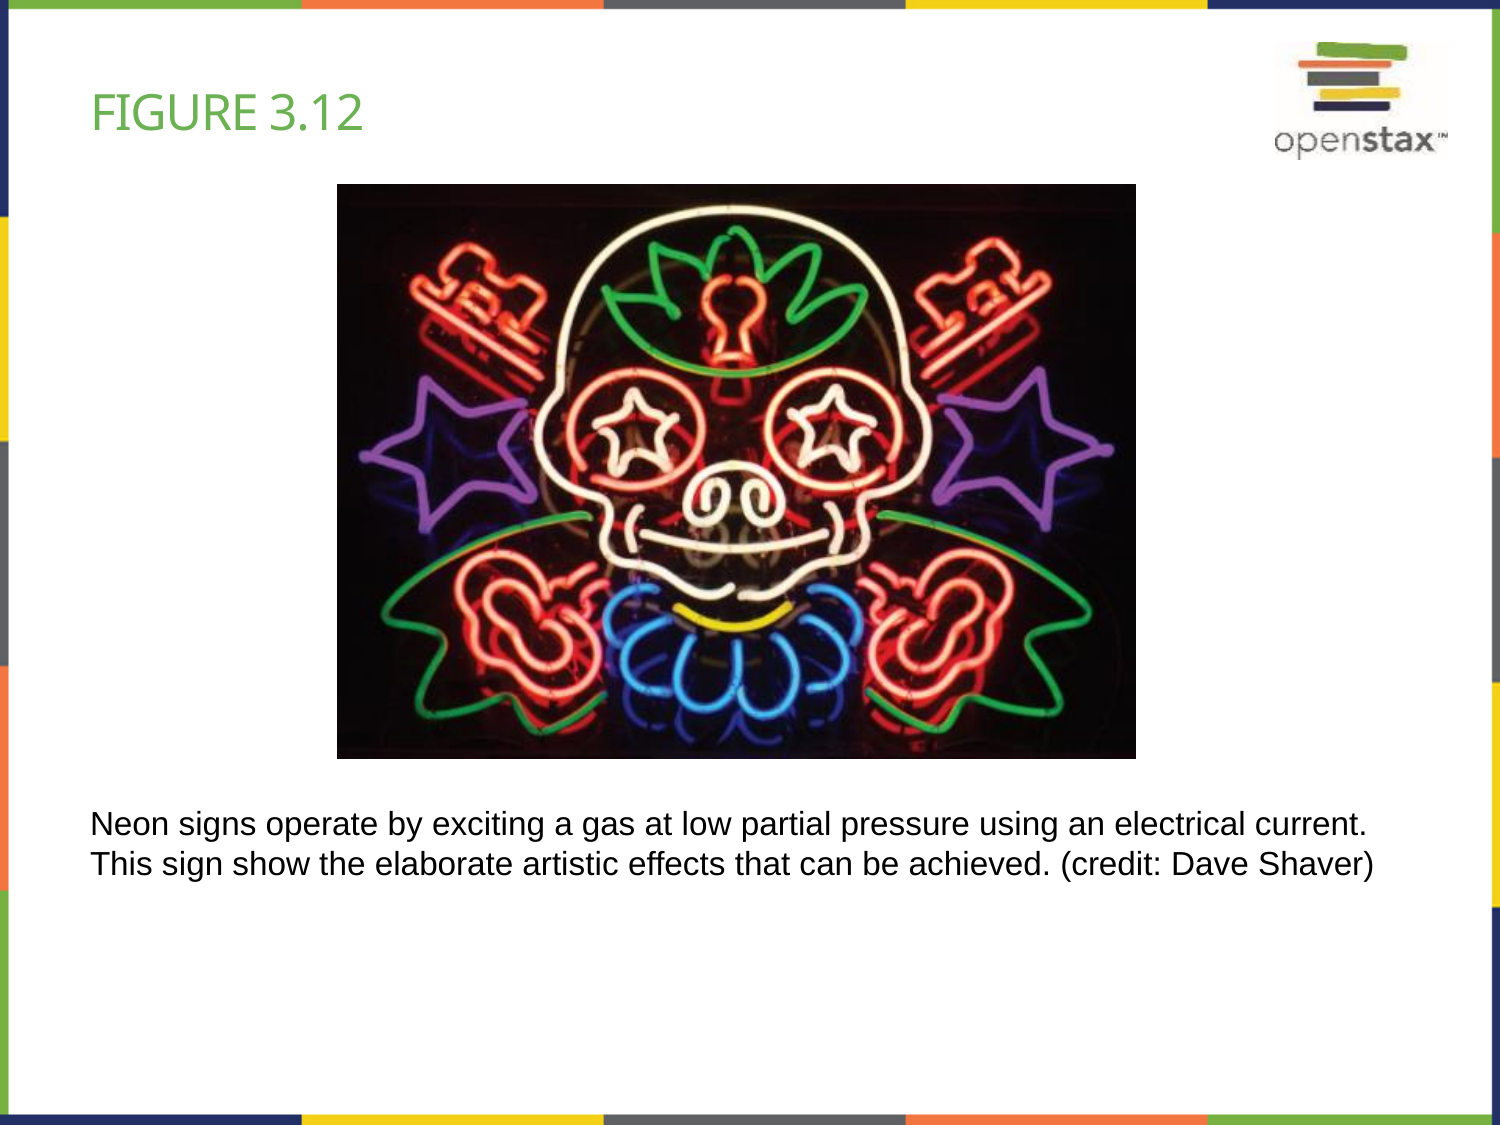

# Figure 3.12
Neon signs operate by exciting a gas at low partial pressure using an electrical current. This sign show the elaborate artistic effects that can be achieved. (credit: Dave Shaver)